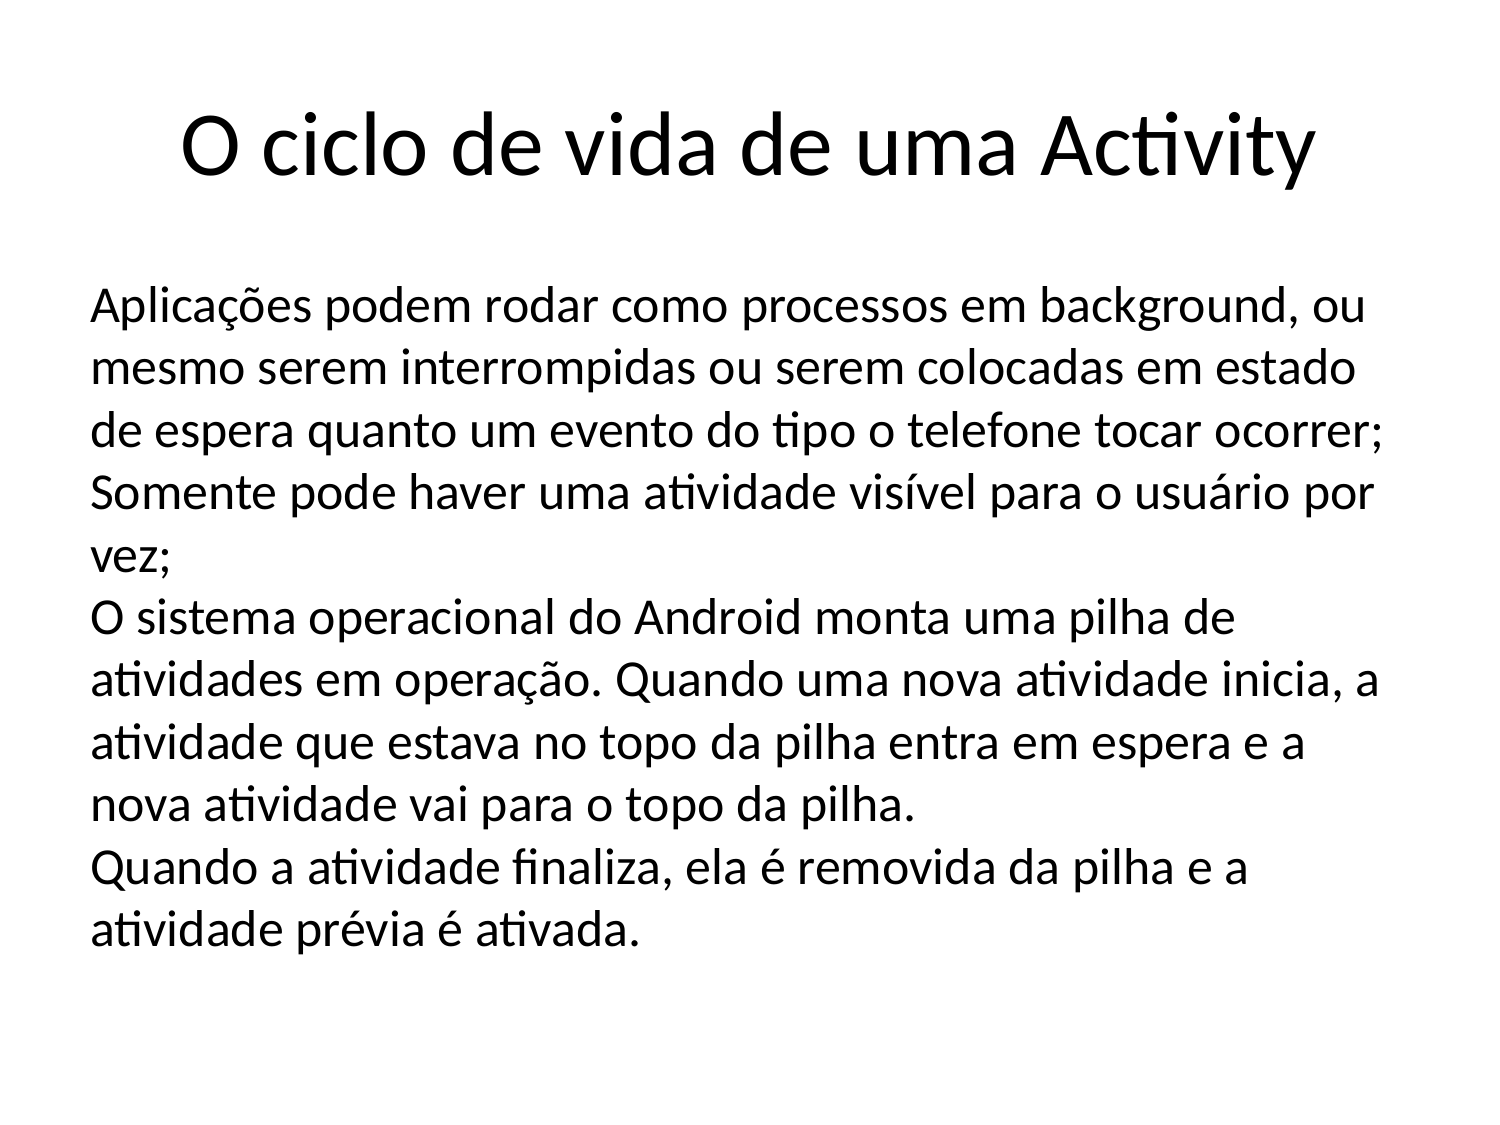

# O ciclo de vida de uma Activity
Aplicações podem rodar como processos em background, ou mesmo serem interrompidas ou serem colocadas em estado de espera quanto um evento do tipo o telefone tocar ocorrer;
Somente pode haver uma atividade visível para o usuário por vez;
O sistema operacional do Android monta uma pilha de atividades em operação. Quando uma nova atividade inicia, a atividade que estava no topo da pilha entra em espera e a nova atividade vai para o topo da pilha.
Quando a atividade finaliza, ela é removida da pilha e a atividade prévia é ativada.